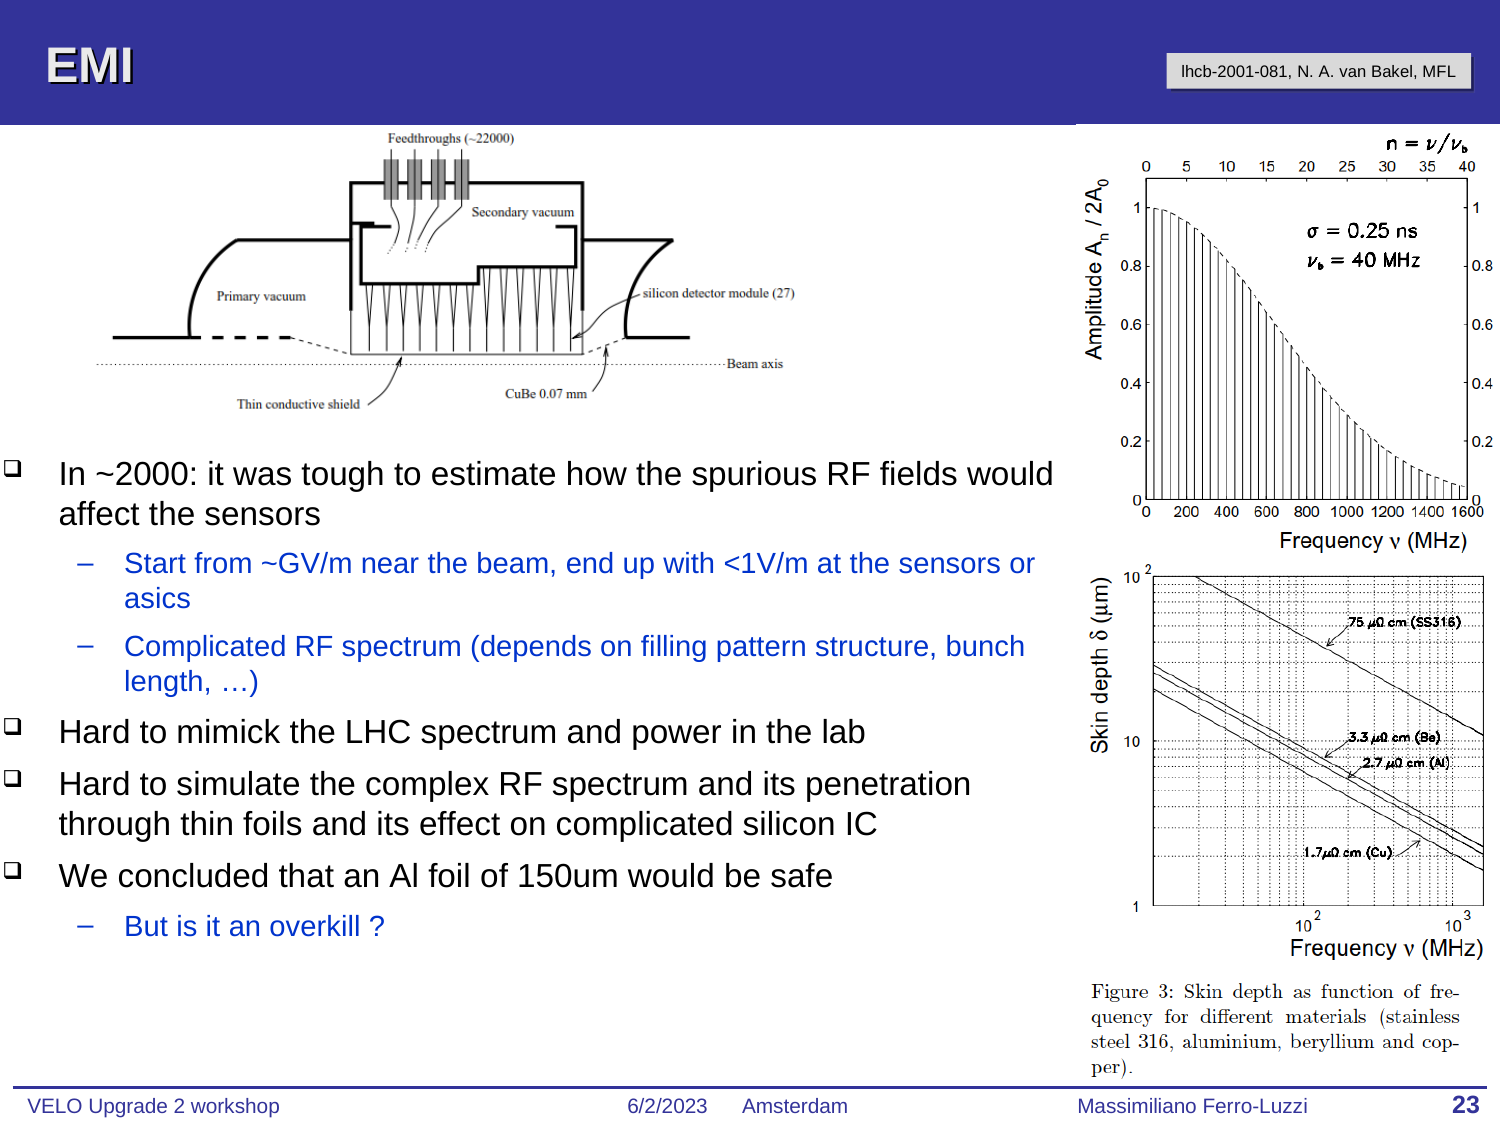

# EMI
lhcb-2001-081, N. A. van Bakel, MFL
In ~2000: it was tough to estimate how the spurious RF fields would affect the sensors
Start from ~GV/m near the beam, end up with <1V/m at the sensors or asics
Complicated RF spectrum (depends on filling pattern structure, bunch length, …)
Hard to mimick the LHC spectrum and power in the lab
Hard to simulate the complex RF spectrum and its penetration through thin foils and its effect on complicated silicon IC
We concluded that an Al foil of 150um would be safe
But is it an overkill ?